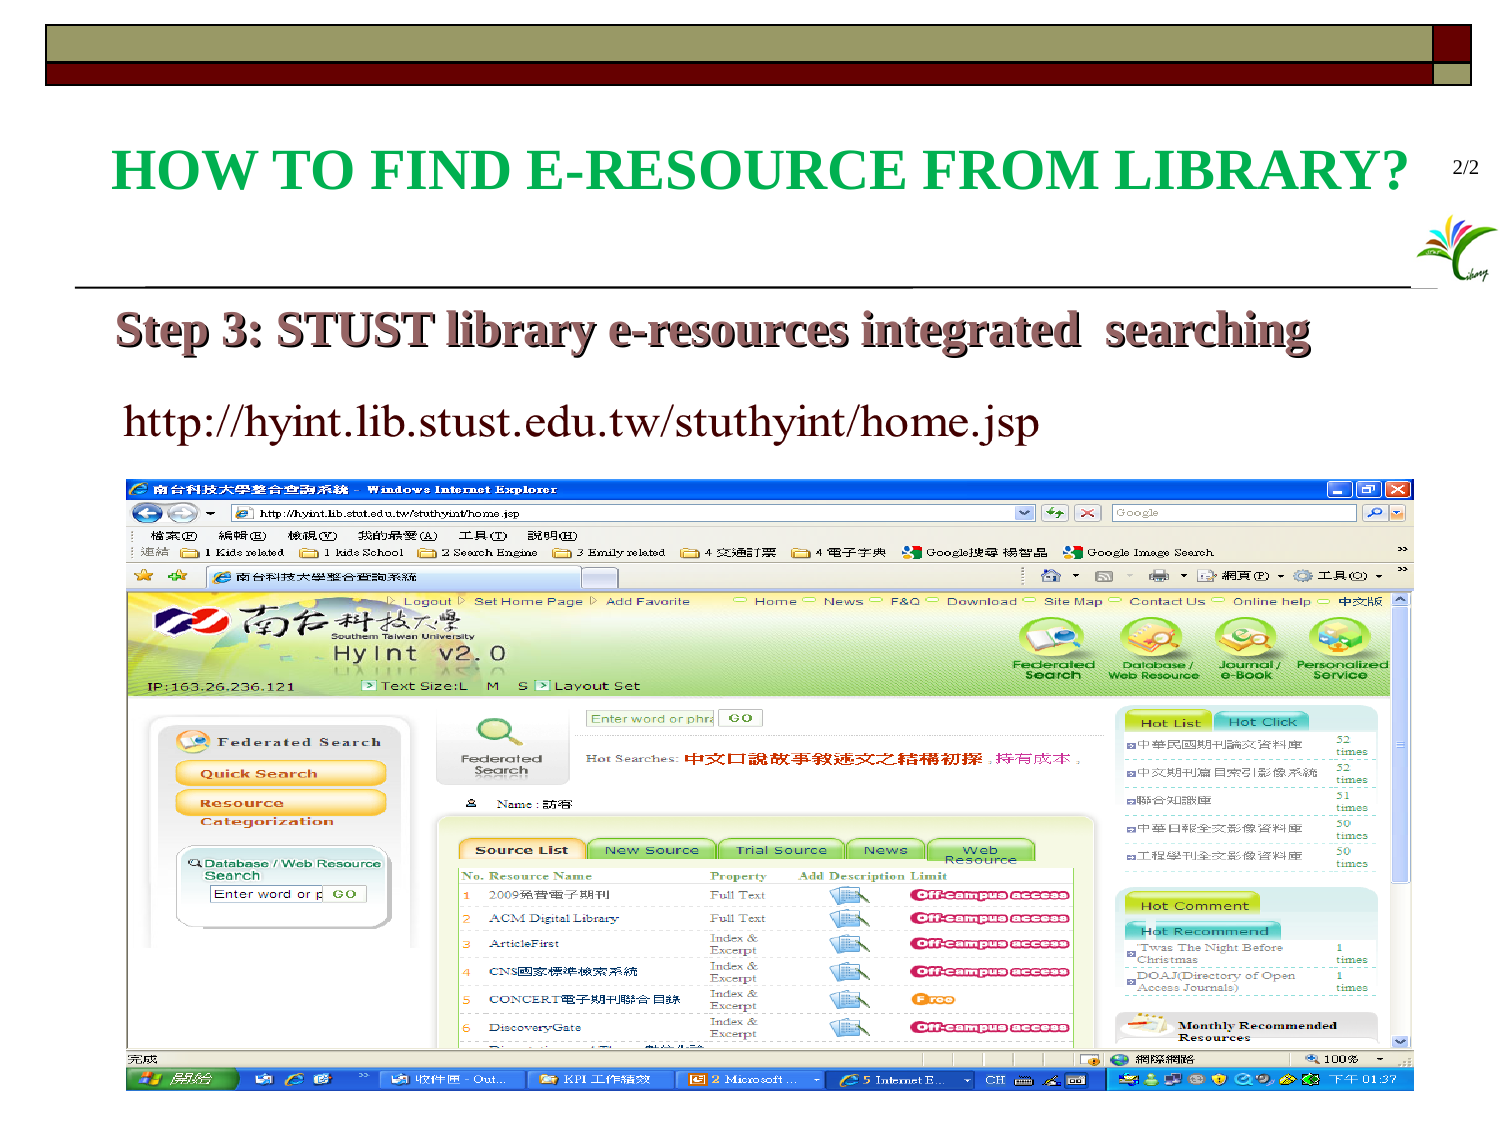

How to find e-resource from library?
2/2
Step 3: STUST library e-resources integrated searching